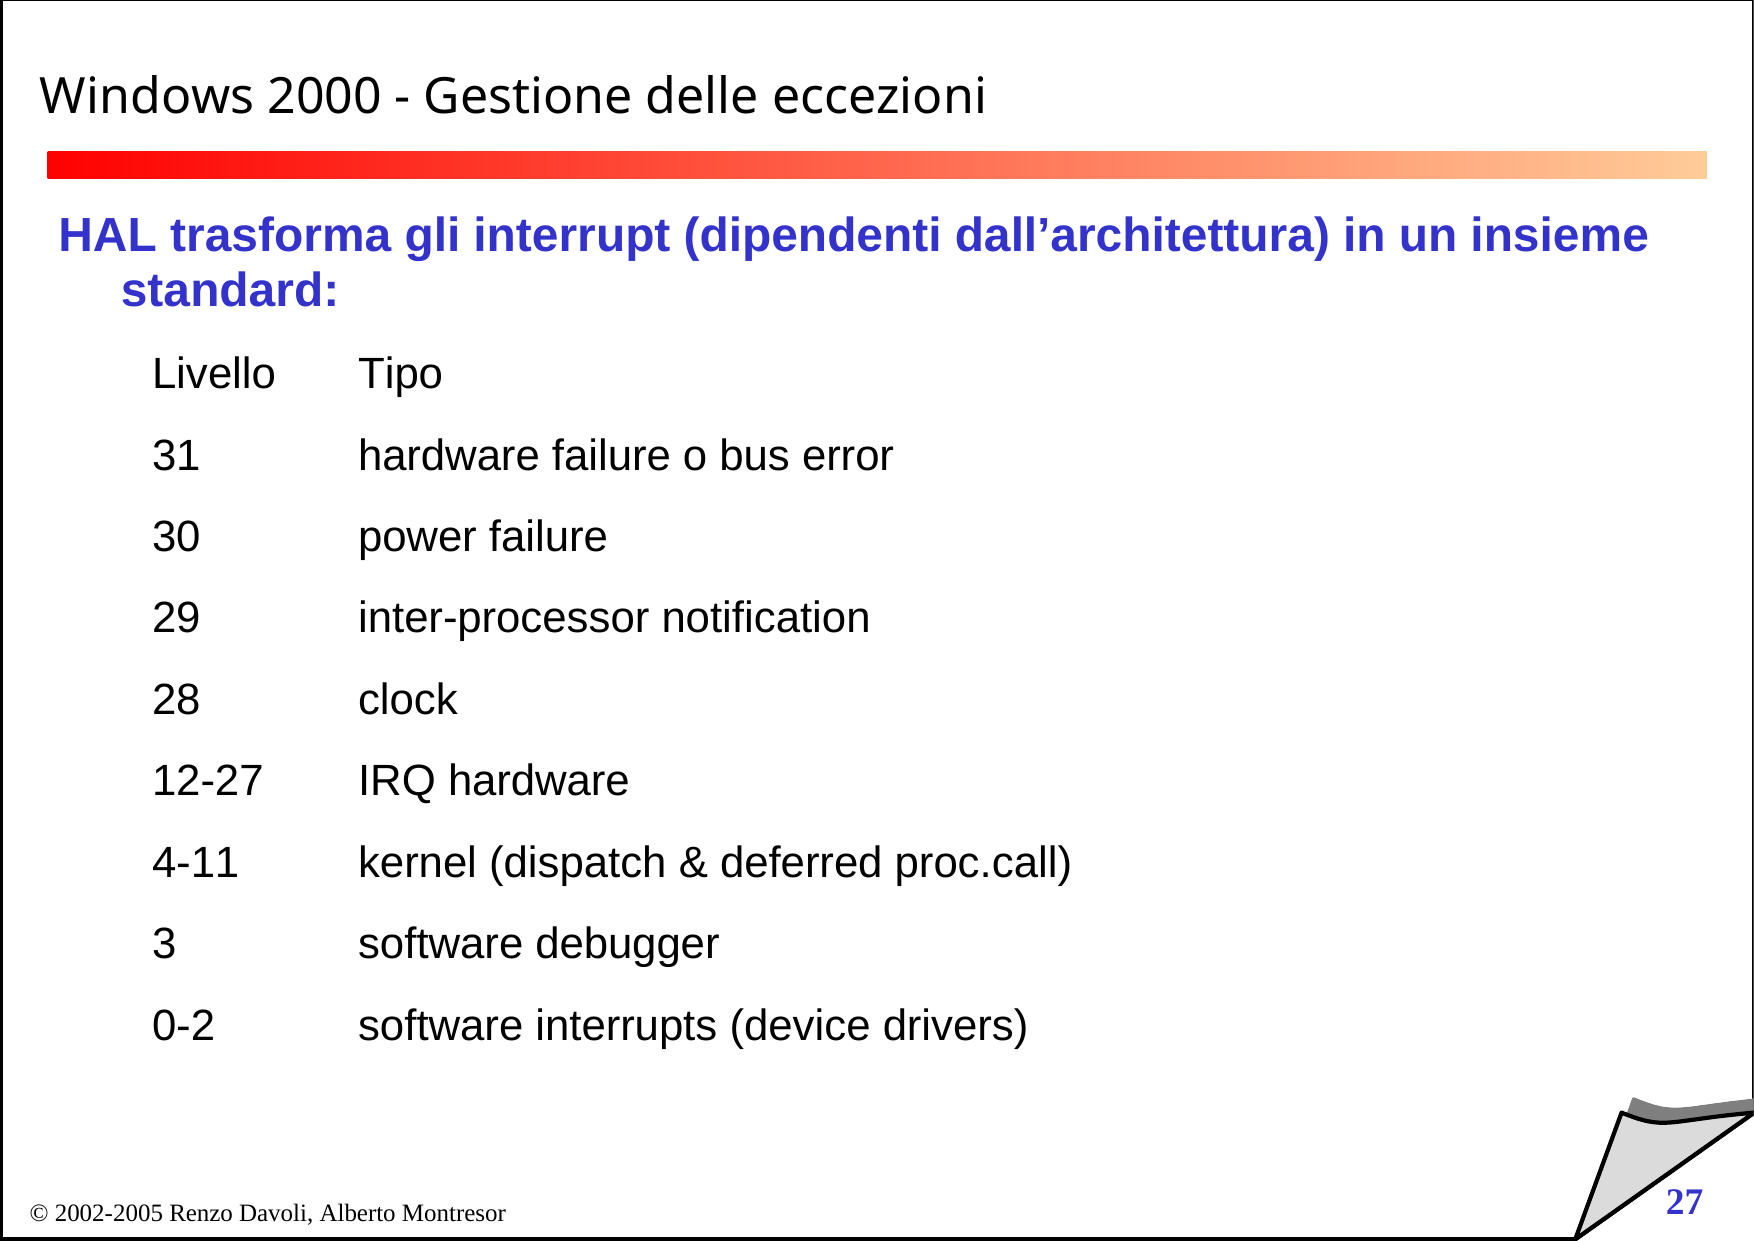

# Windows 2000 - Gestione delle eccezioni
HAL trasforma gli interrupt (dipendenti dall’architettura) in un insieme standard:
Livello	Tipo
31 	hardware failure o bus error
30 	power failure
29 	inter-processor notification
28 	clock
12-27 	IRQ hardware
4-11 	kernel (dispatch & deferred proc.call)
3 	software debugger
0-2 	software interrupts (device drivers)